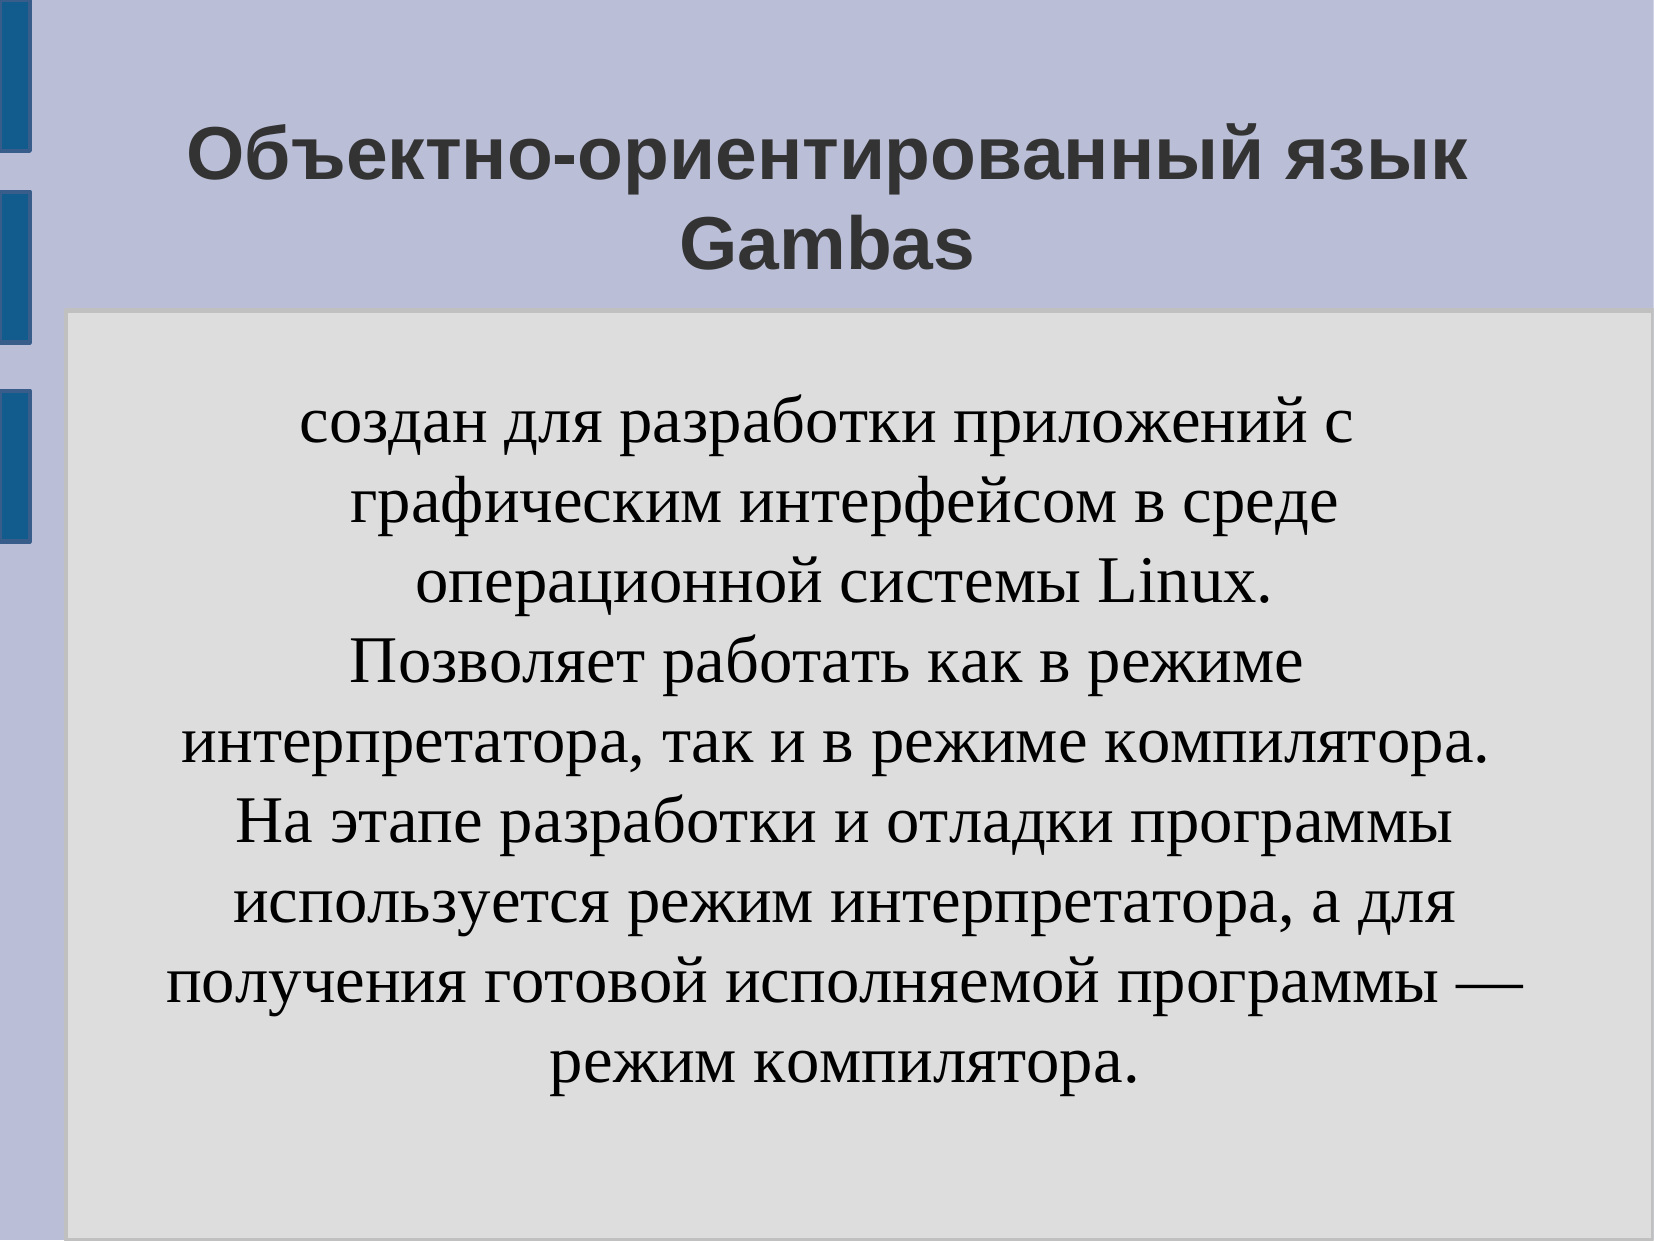

# Объектно-ориентированный язык Gambas
создан для разработки приложений с графическим интерфейсом в среде операционной системы Linux.
Позволяет работать как в режиме интерпретатора, так и в режиме компилятора.
На этапе разработки и отладки программы используется режим интерпретатора, а для получения готовой исполняемой программы — режим компилятора.